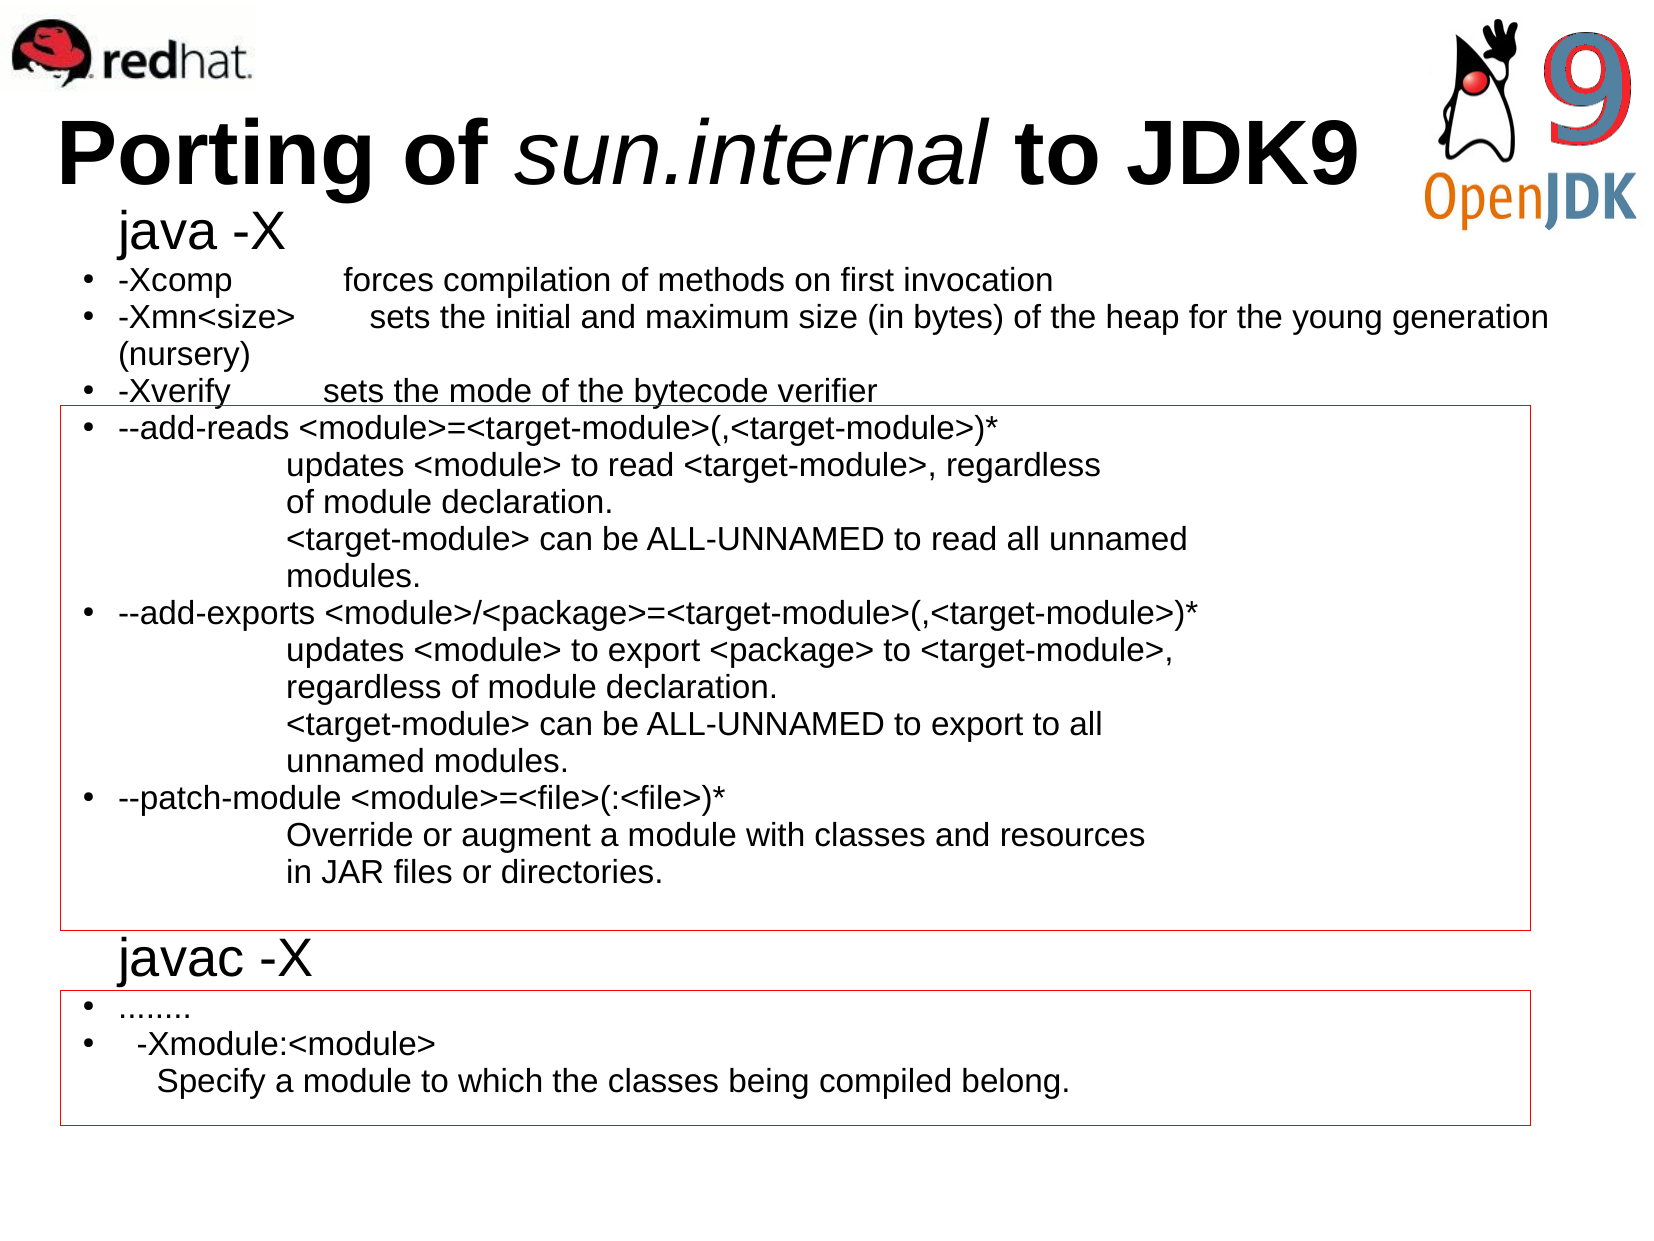

# Porting of sun.internal to JDK9
java -X
-Xcomp forces compilation of methods on first invocation
-Xmn<size> sets the initial and maximum size (in bytes) of the heap for the young generation (nursery)
-Xverify sets the mode of the bytecode verifier
--add-reads <module>=<target-module>(,<target-module>)*
 updates <module> to read <target-module>, regardless
 of module declaration.
 <target-module> can be ALL-UNNAMED to read all unnamed
 modules.
--add-exports <module>/<package>=<target-module>(,<target-module>)*
 updates <module> to export <package> to <target-module>,
 regardless of module declaration.
 <target-module> can be ALL-UNNAMED to export to all
 unnamed modules.
--patch-module <module>=<file>(:<file>)*
 Override or augment a module with classes and resources
 in JAR files or directories.
javac -X
........
 -Xmodule:<module>
 Specify a module to which the classes being compiled belong.